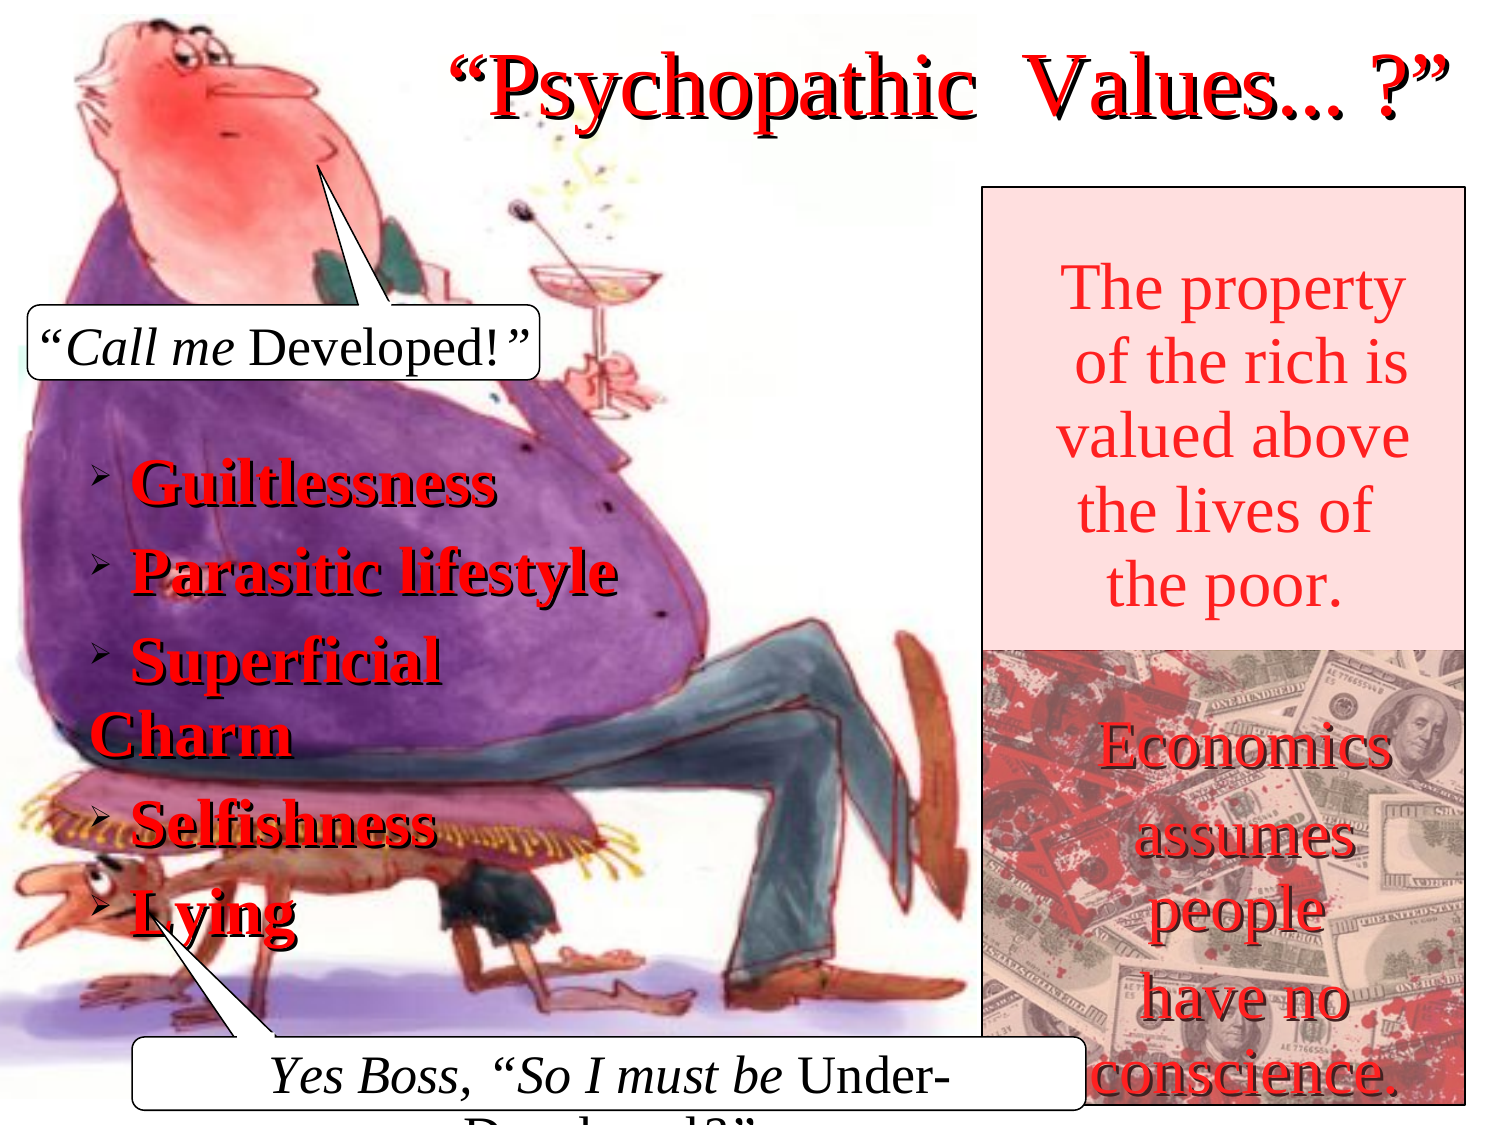

“Psychopathic Values... ?”
“Call me Developed!”
 The property of the rich is valued above the lives of the poor.
 Guiltlessness
 Parasitic lifestyle
 Superficial Charm
 Selfishness
 Lying
Economics
assumes people
have no conscience.
Yes Boss, “So I must be Under-Developed?”